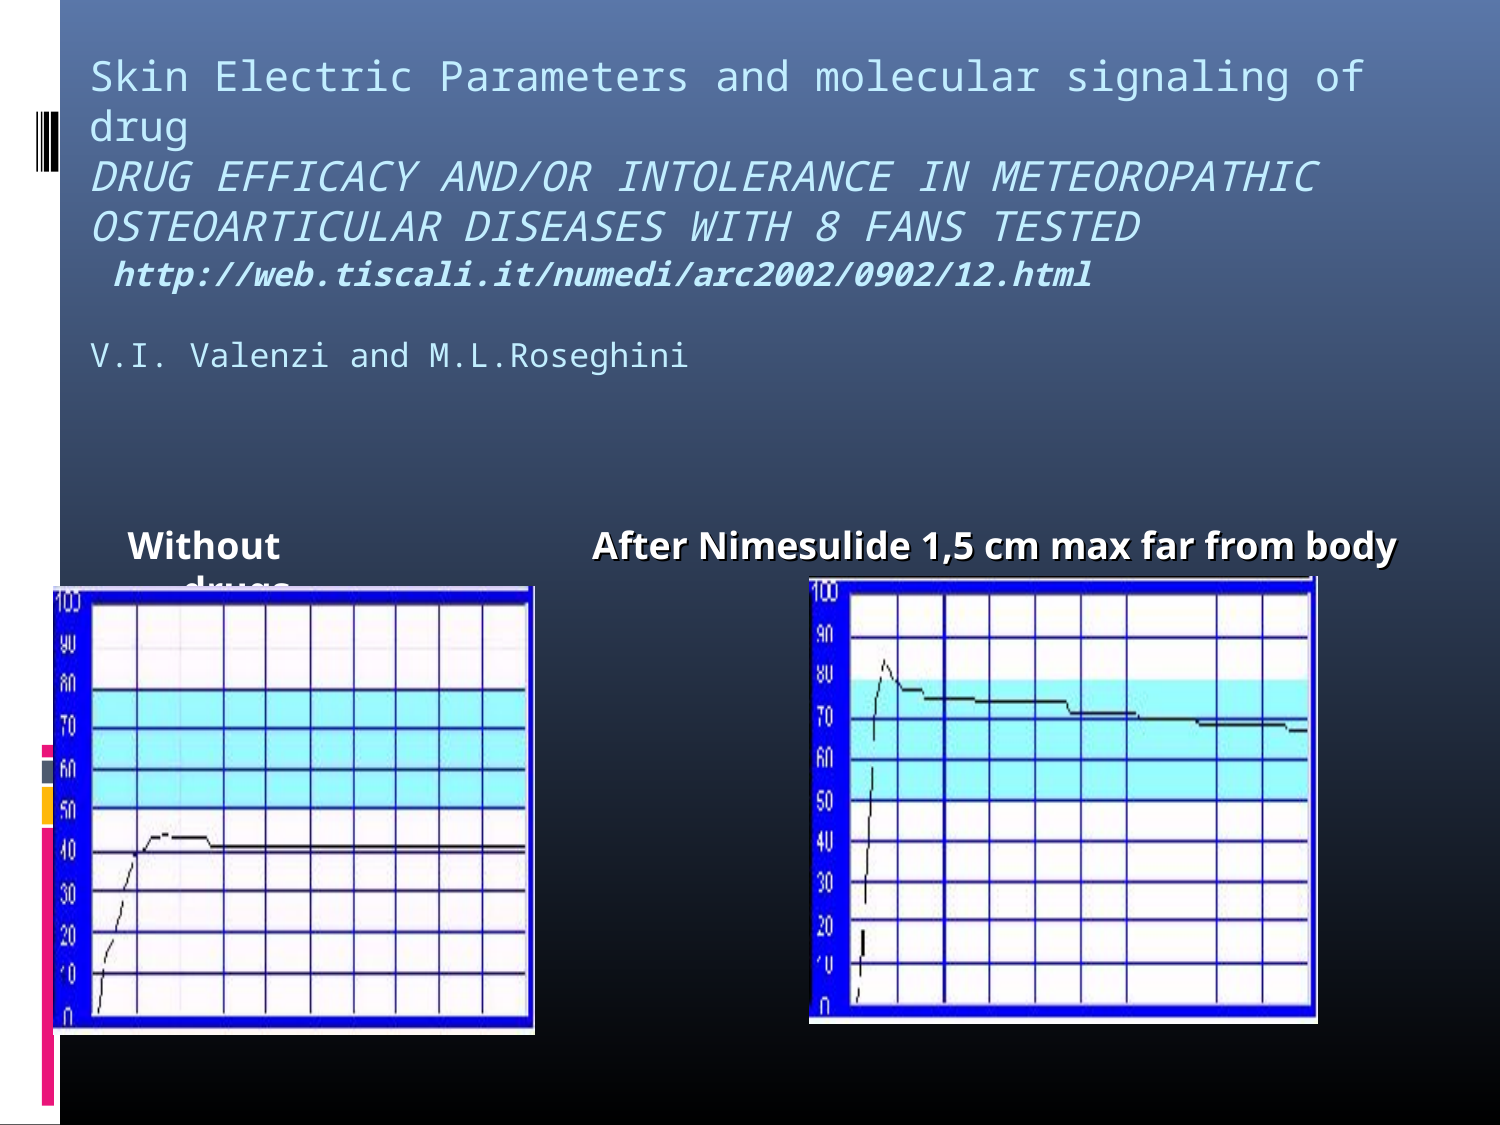

Skin Electric Parameters and molecular signaling of drug
DRUG EFFICACY AND/OR INTOLERANCE IN METEOROPATHIC OSTEOARTICULAR DISEASES WITH 8 FANS TESTED
 http://web.tiscali.it/numedi/arc2002/0902/12.html
V.I. Valenzi and M.L.Roseghini
Without drugs
After Nimesulide 1,5 cm max far from body